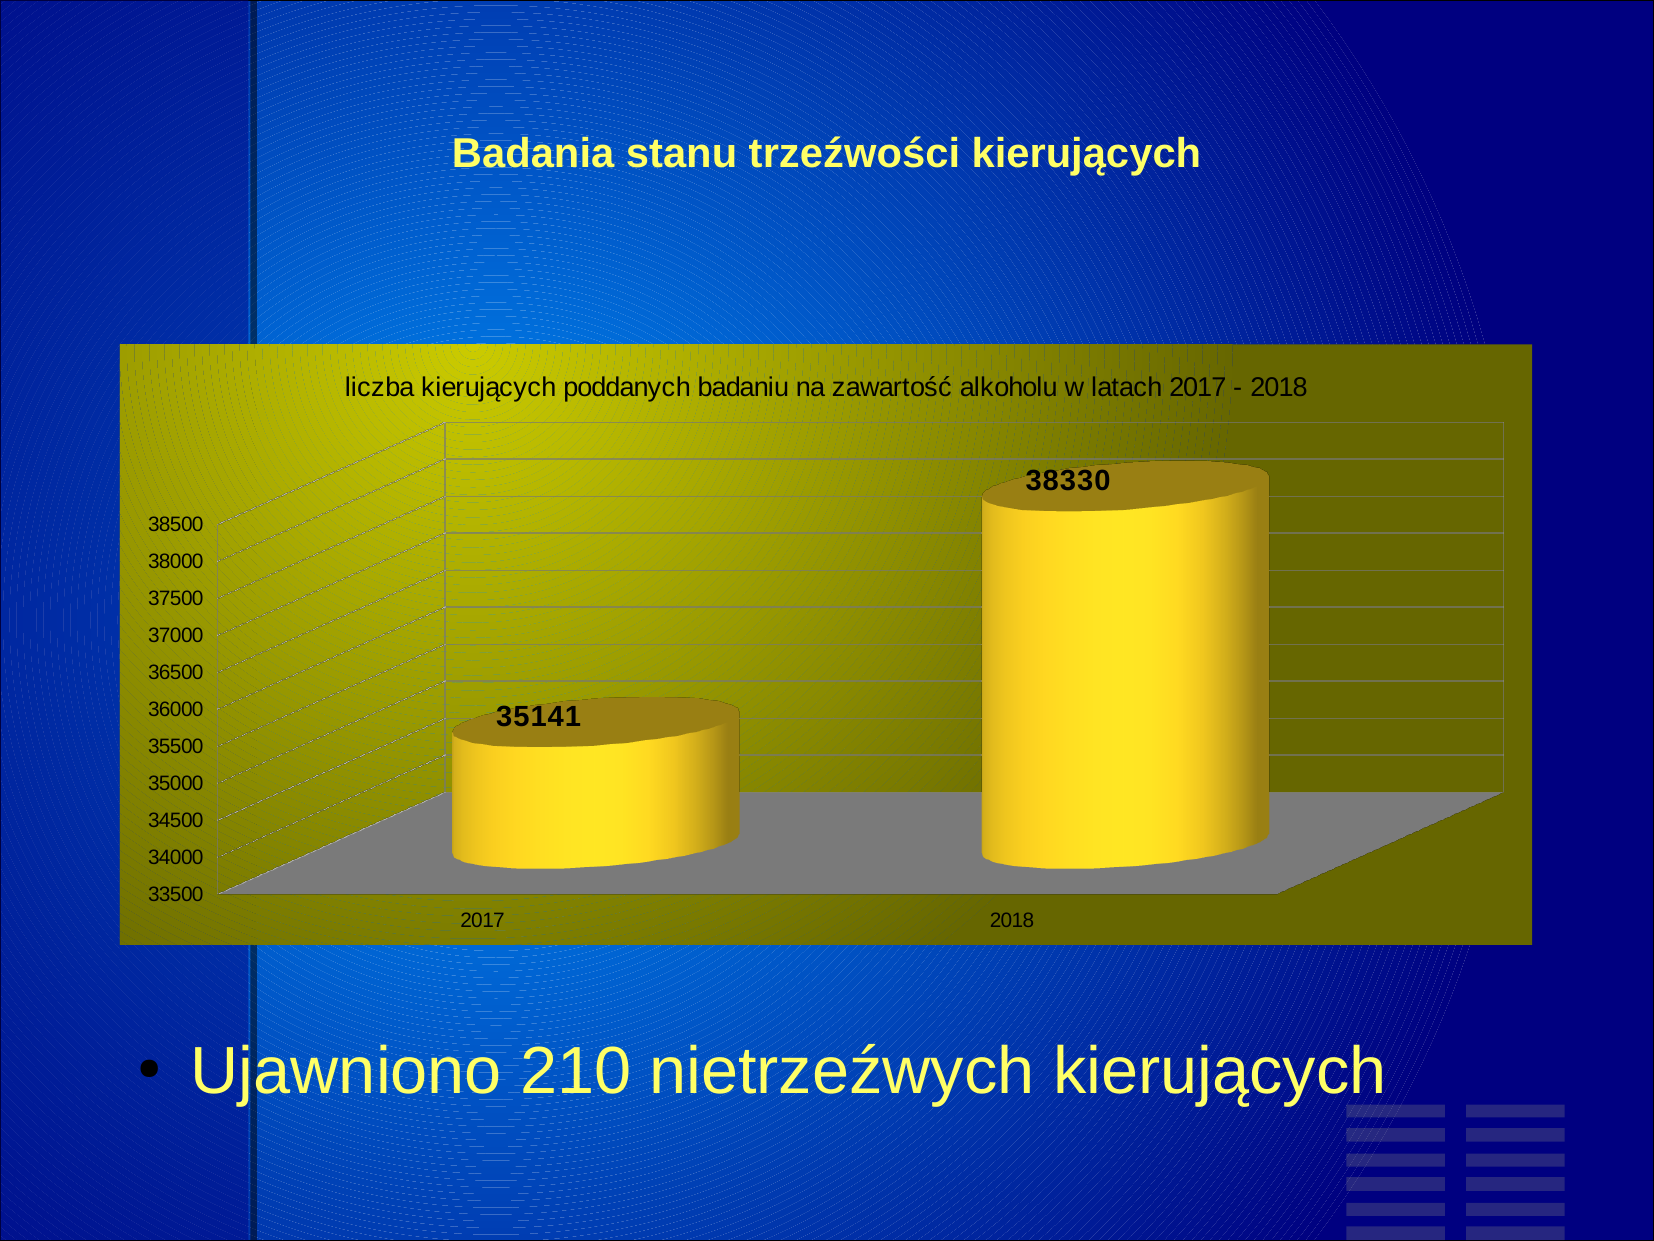

# Badania stanu trzeźwości kierujących
[unsupported chart]
Ujawniono 210 nietrzeźwych kierujących